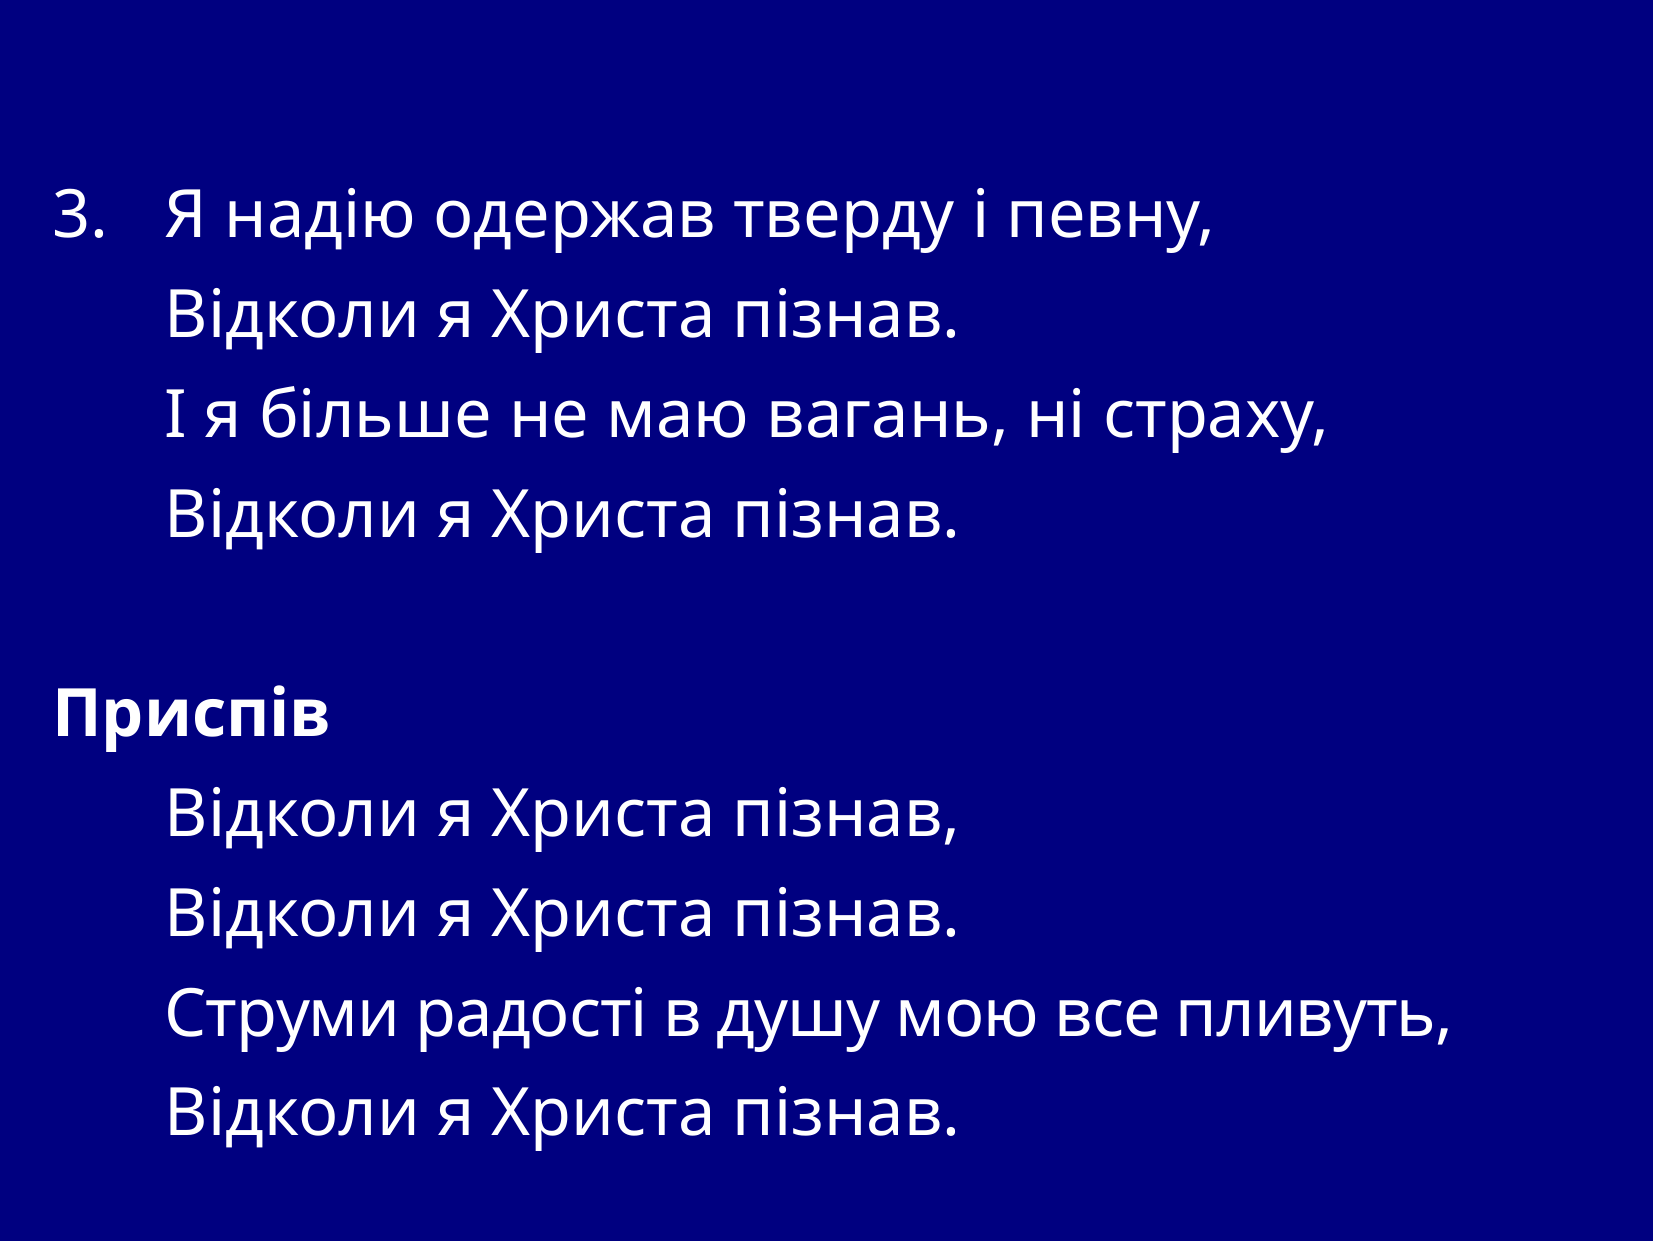

3.	Я надію одержав тверду і певну,
	Відколи я Христа пізнав.
	І я більше не маю вагань, ні страху,
	Відколи я Христа пізнав.
Приспів
	Відколи я Христа пізнав,
	Відколи я Христа пізнав.
	Струми радості в душу мою все пливуть,
	Відколи я Христа пізнав.